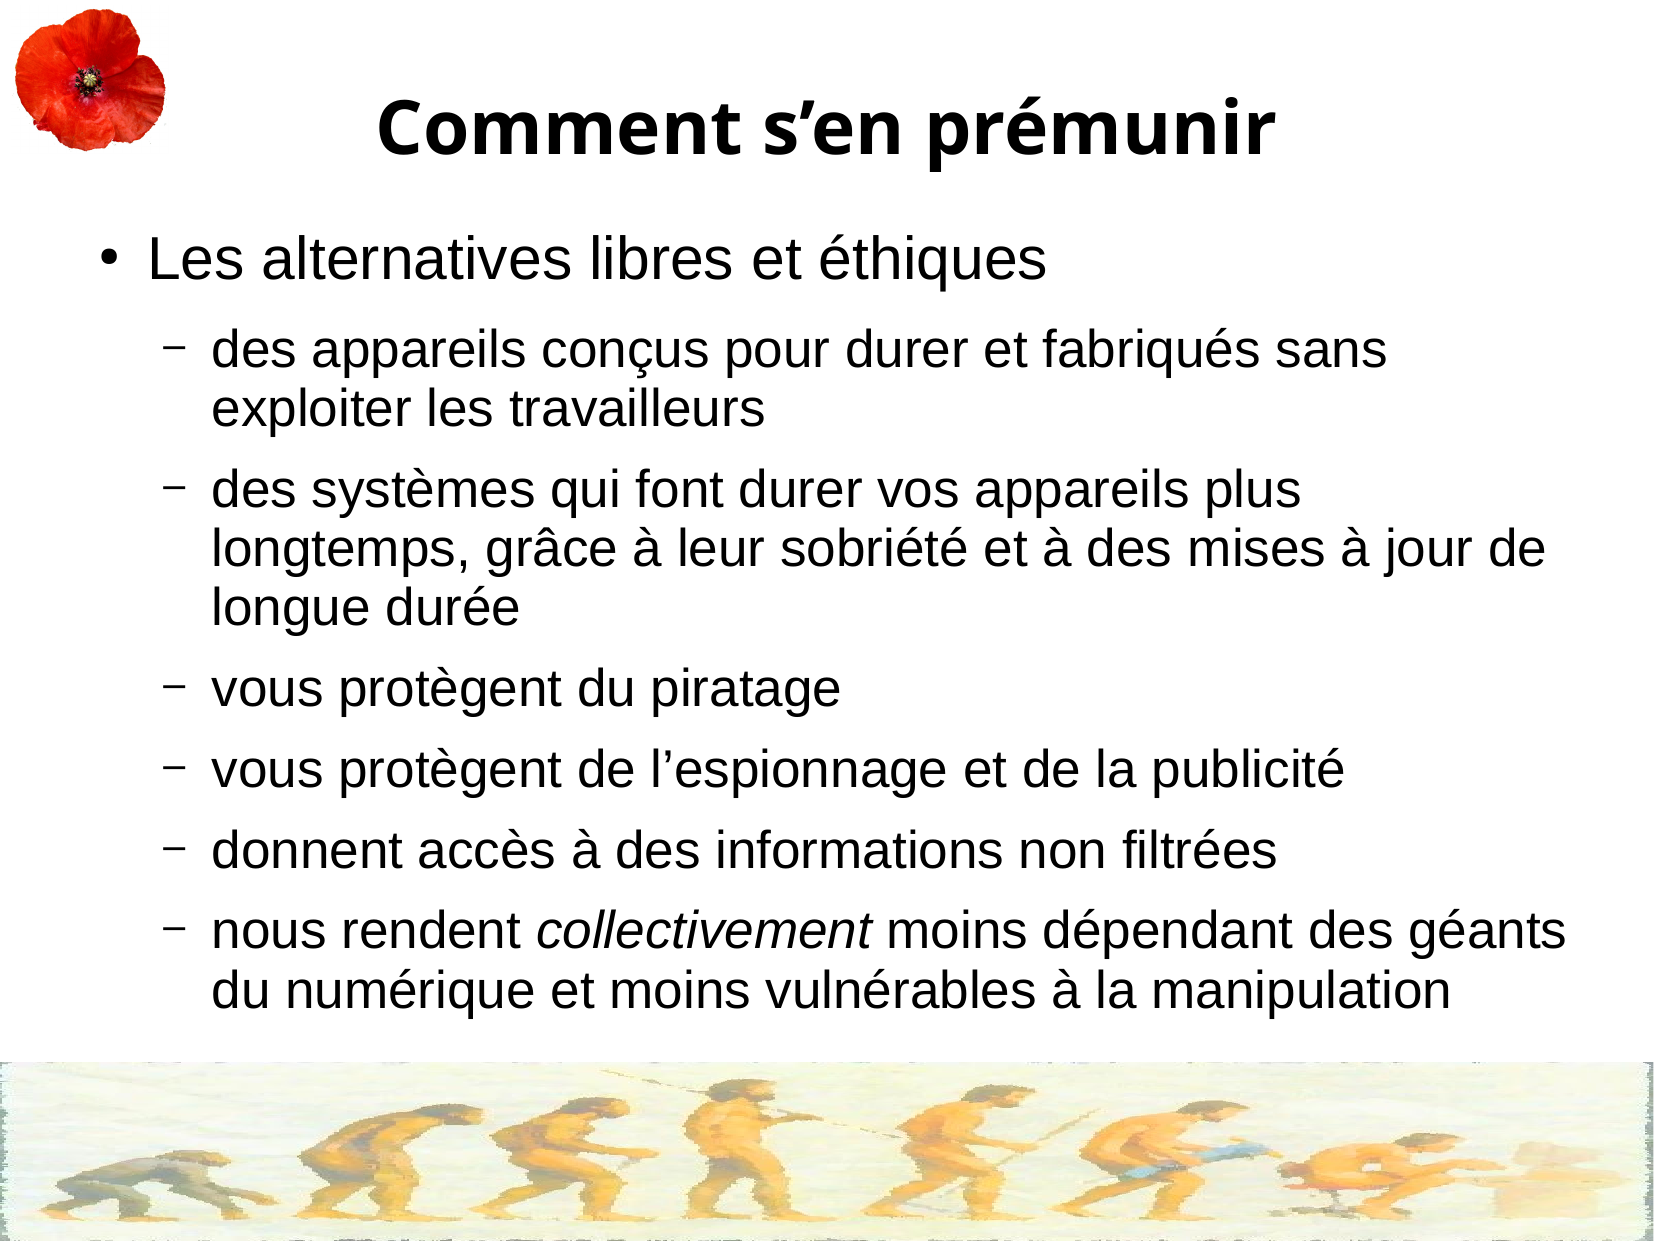

# Comment s’en prémunir
Les alternatives libres et éthiques
des appareils conçus pour durer et fabriqués sans exploiter les travailleurs
des systèmes qui font durer vos appareils plus longtemps, grâce à leur sobriété et à des mises à jour de longue durée
vous protègent du piratage
vous protègent de l’espionnage et de la publicité
donnent accès à des informations non filtrées
nous rendent collectivement moins dépendant des géants du numérique et moins vulnérables à la manipulation